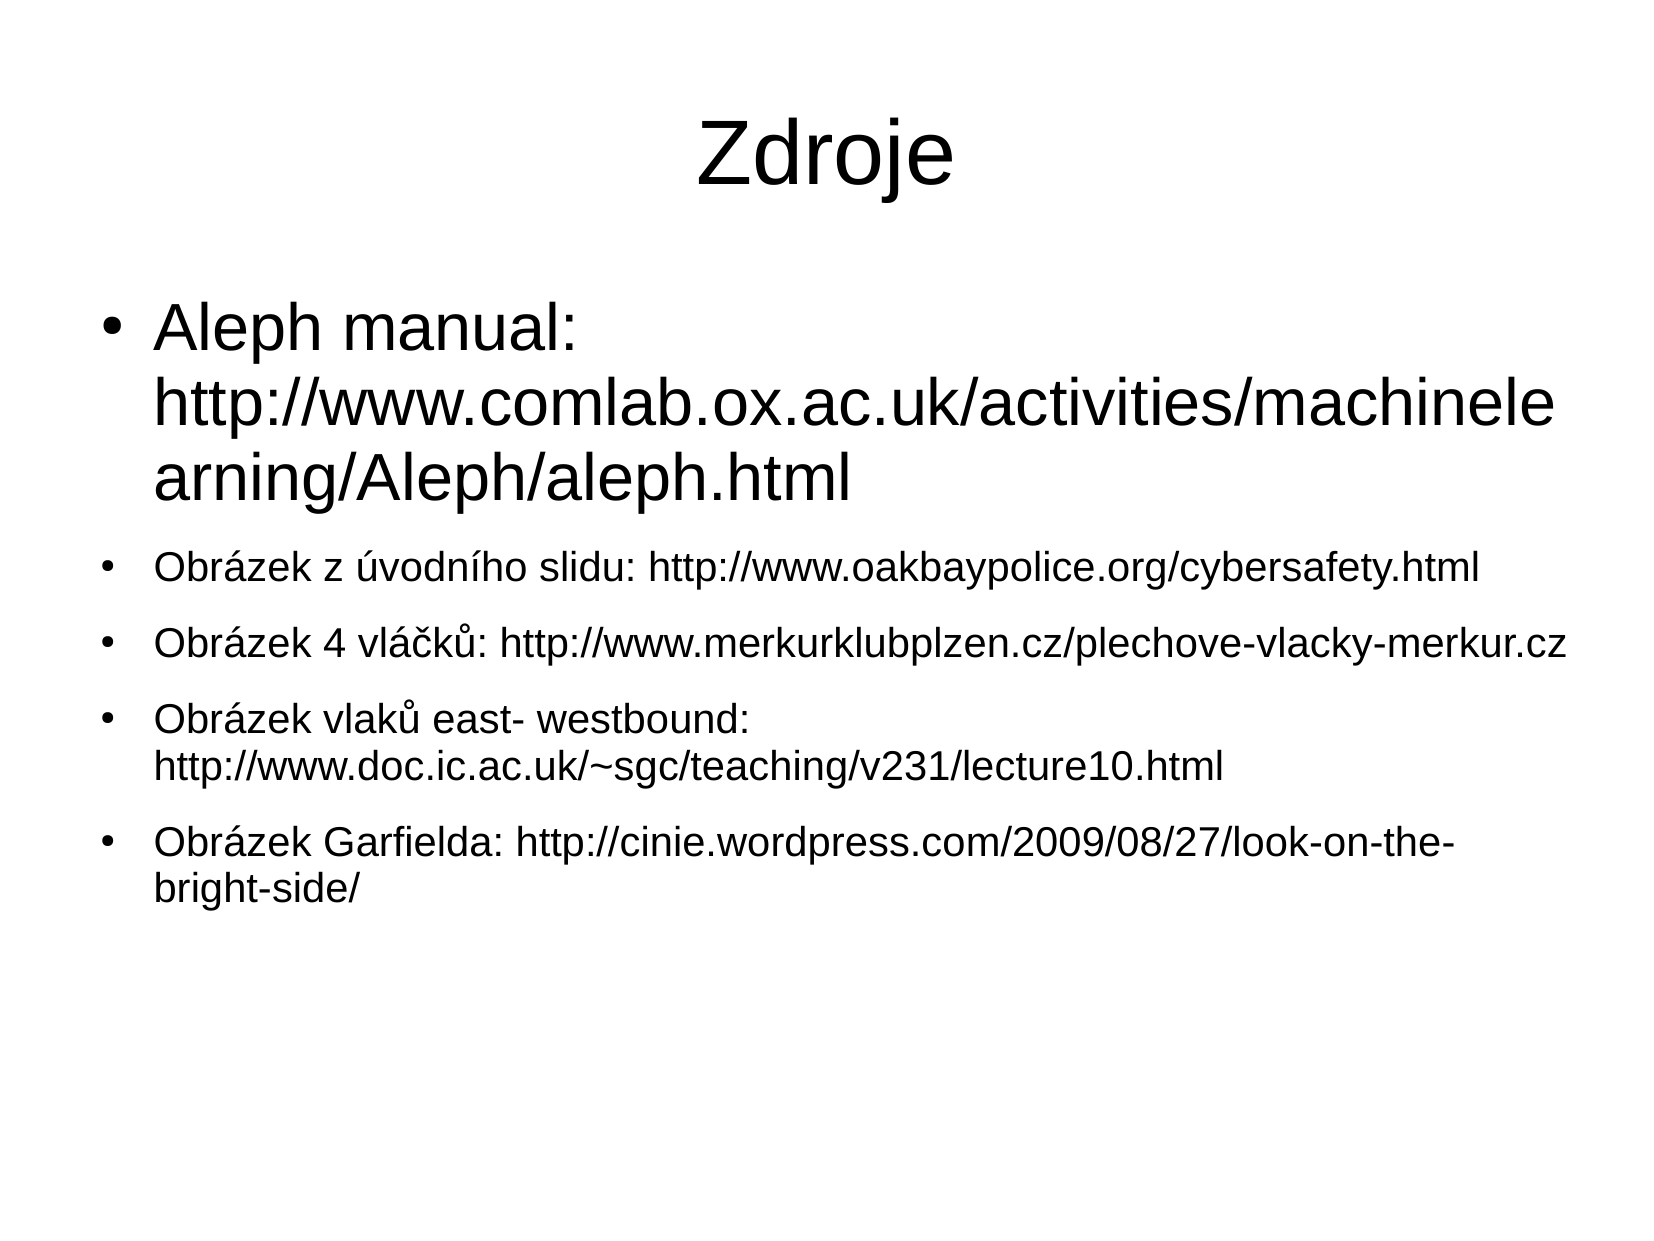

# Zdroje
Aleph manual: http://www.comlab.ox.ac.uk/activities/machinelearning/Aleph/aleph.html
Obrázek z úvodního slidu: http://www.oakbaypolice.org/cybersafety.html
Obrázek 4 vláčků: http://www.merkurklubplzen.cz/plechove-vlacky-merkur.cz
Obrázek vlaků east- westbound: http://www.doc.ic.ac.uk/~sgc/teaching/v231/lecture10.html
Obrázek Garfielda: http://cinie.wordpress.com/2009/08/27/look-on-the-bright-side/